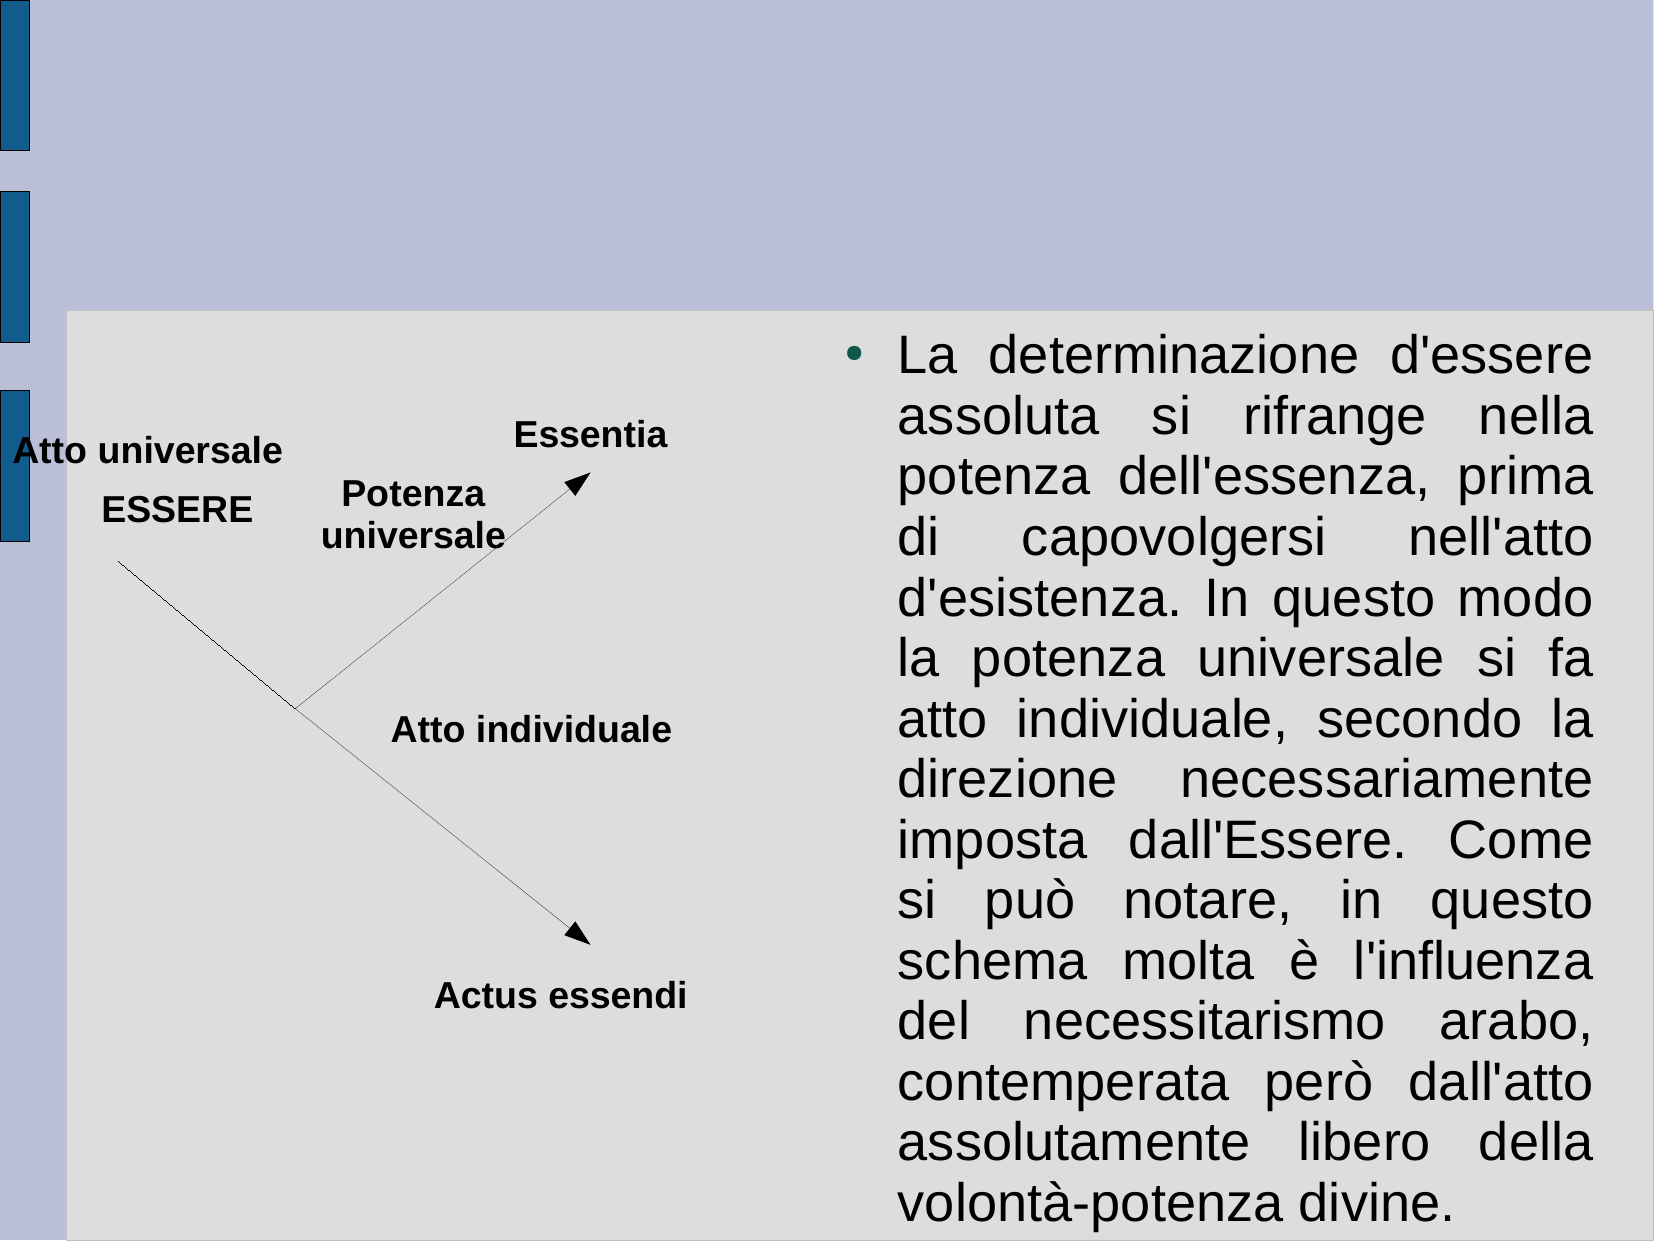

#
La determinazione d'essere assoluta si rifrange nella potenza dell'essenza, prima di capovolgersi nell'atto d'esistenza. In questo modo la potenza universale si fa atto individuale, secondo la direzione necessariamente imposta dall'Essere. Come si può notare, in questo schema molta è l'influenza del necessitarismo arabo, contemperata però dall'atto assolutamente libero della volontà-potenza divine.
Essentia
Atto universale
Potenza universale
ESSERE
Atto individuale
Actus essendi